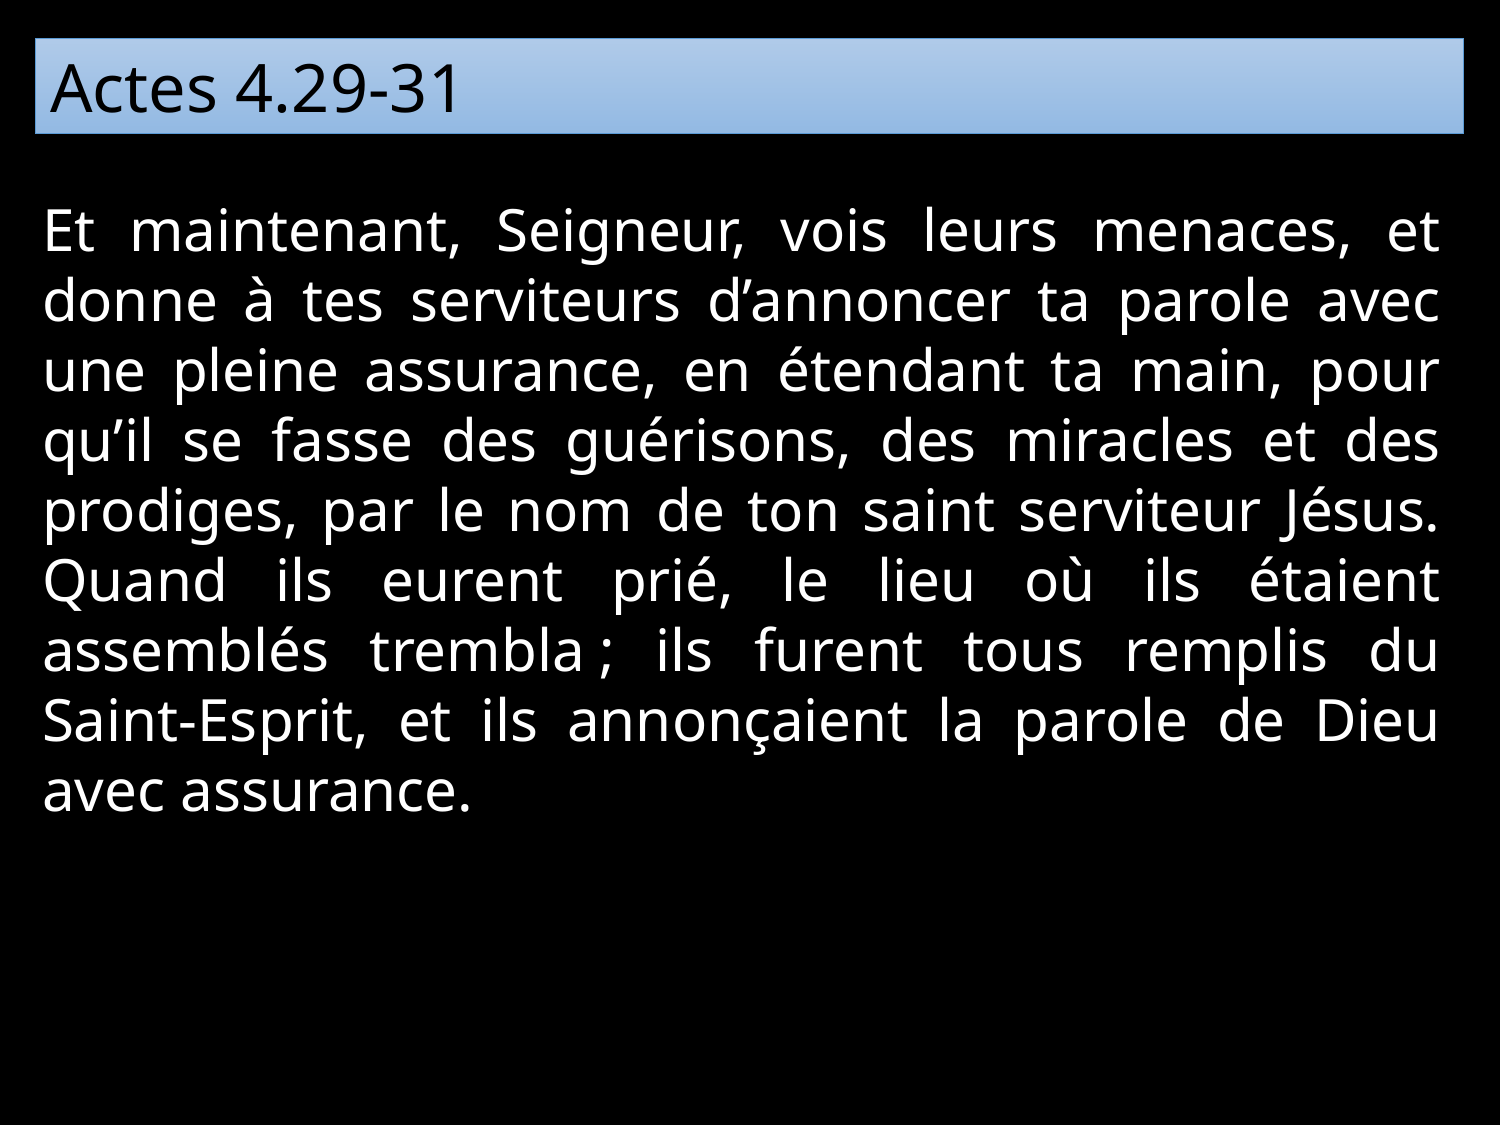

Actes 4.29-31
Et maintenant, Seigneur, vois leurs menaces, et donne à tes serviteurs d’annoncer ta parole avec une pleine assurance, en étendant ta main, pour qu’il se fasse des guérisons, des miracles et des prodiges, par le nom de ton saint serviteur Jésus. Quand ils eurent prié, le lieu où ils étaient assemblés trembla ; ils furent tous remplis du Saint-Esprit, et ils annonçaient la parole de Dieu avec assurance.